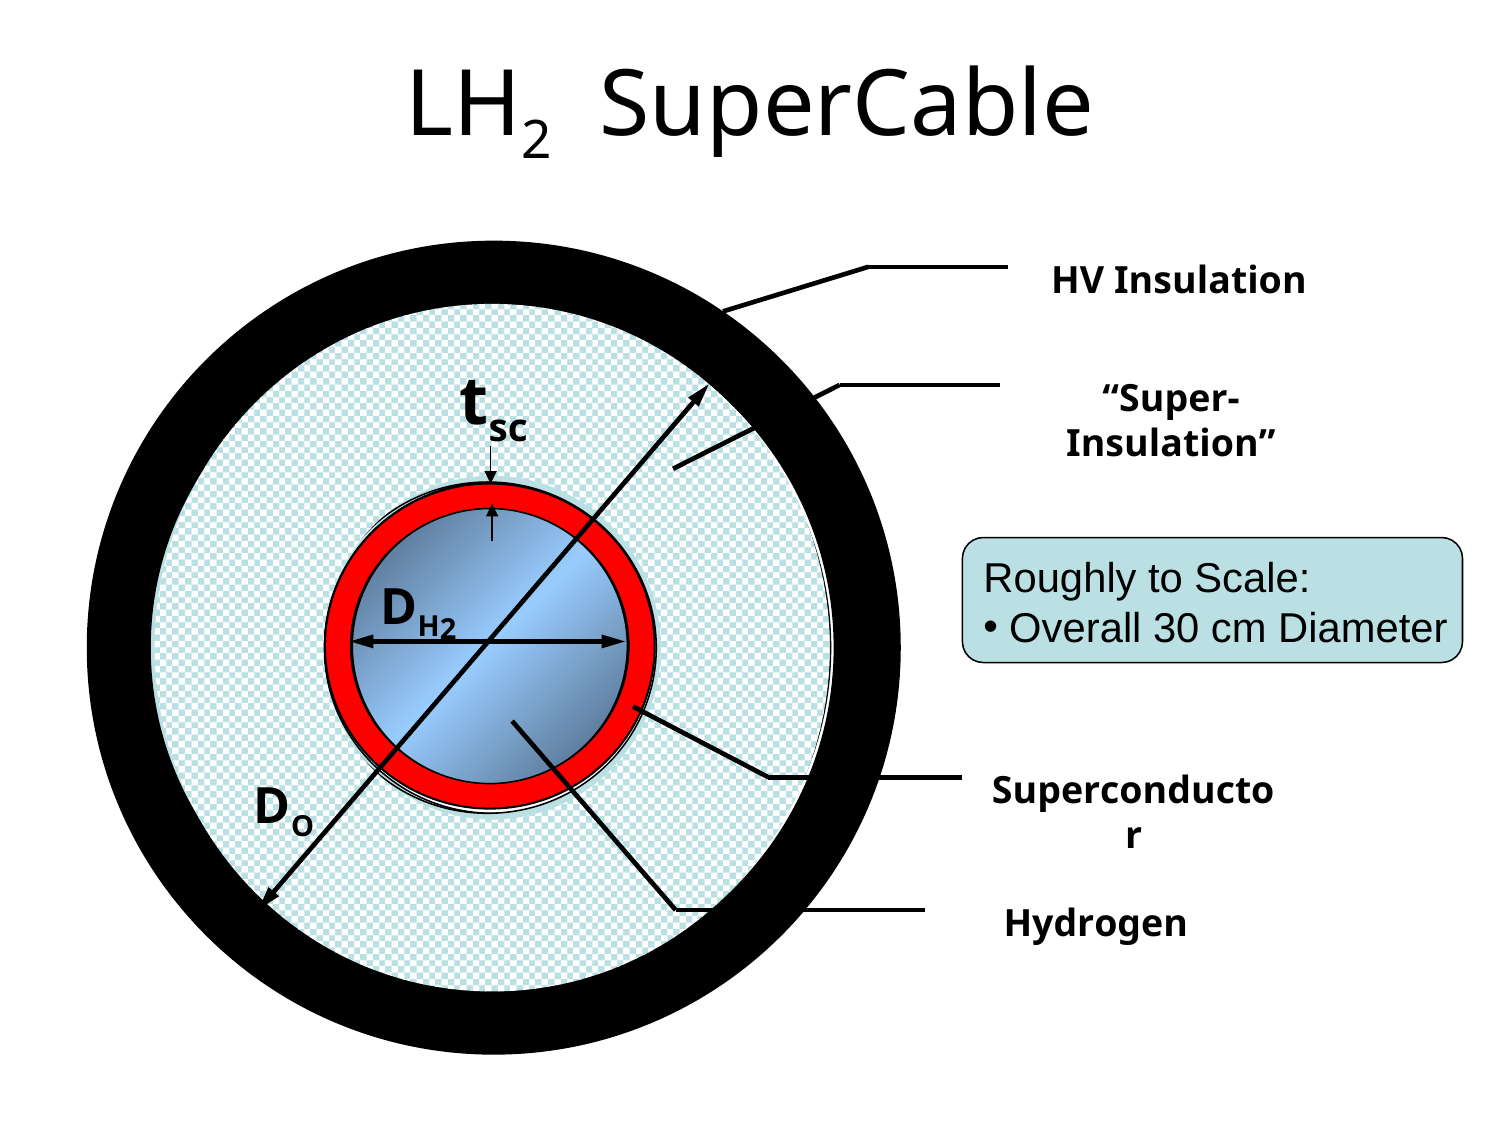

# LH2 SuperCable
HV Insulation
tsc
“Super-Insulation”
Roughly to Scale:
 Overall 30 cm Diameter
DH2
Superconductor
DO
Hydrogen